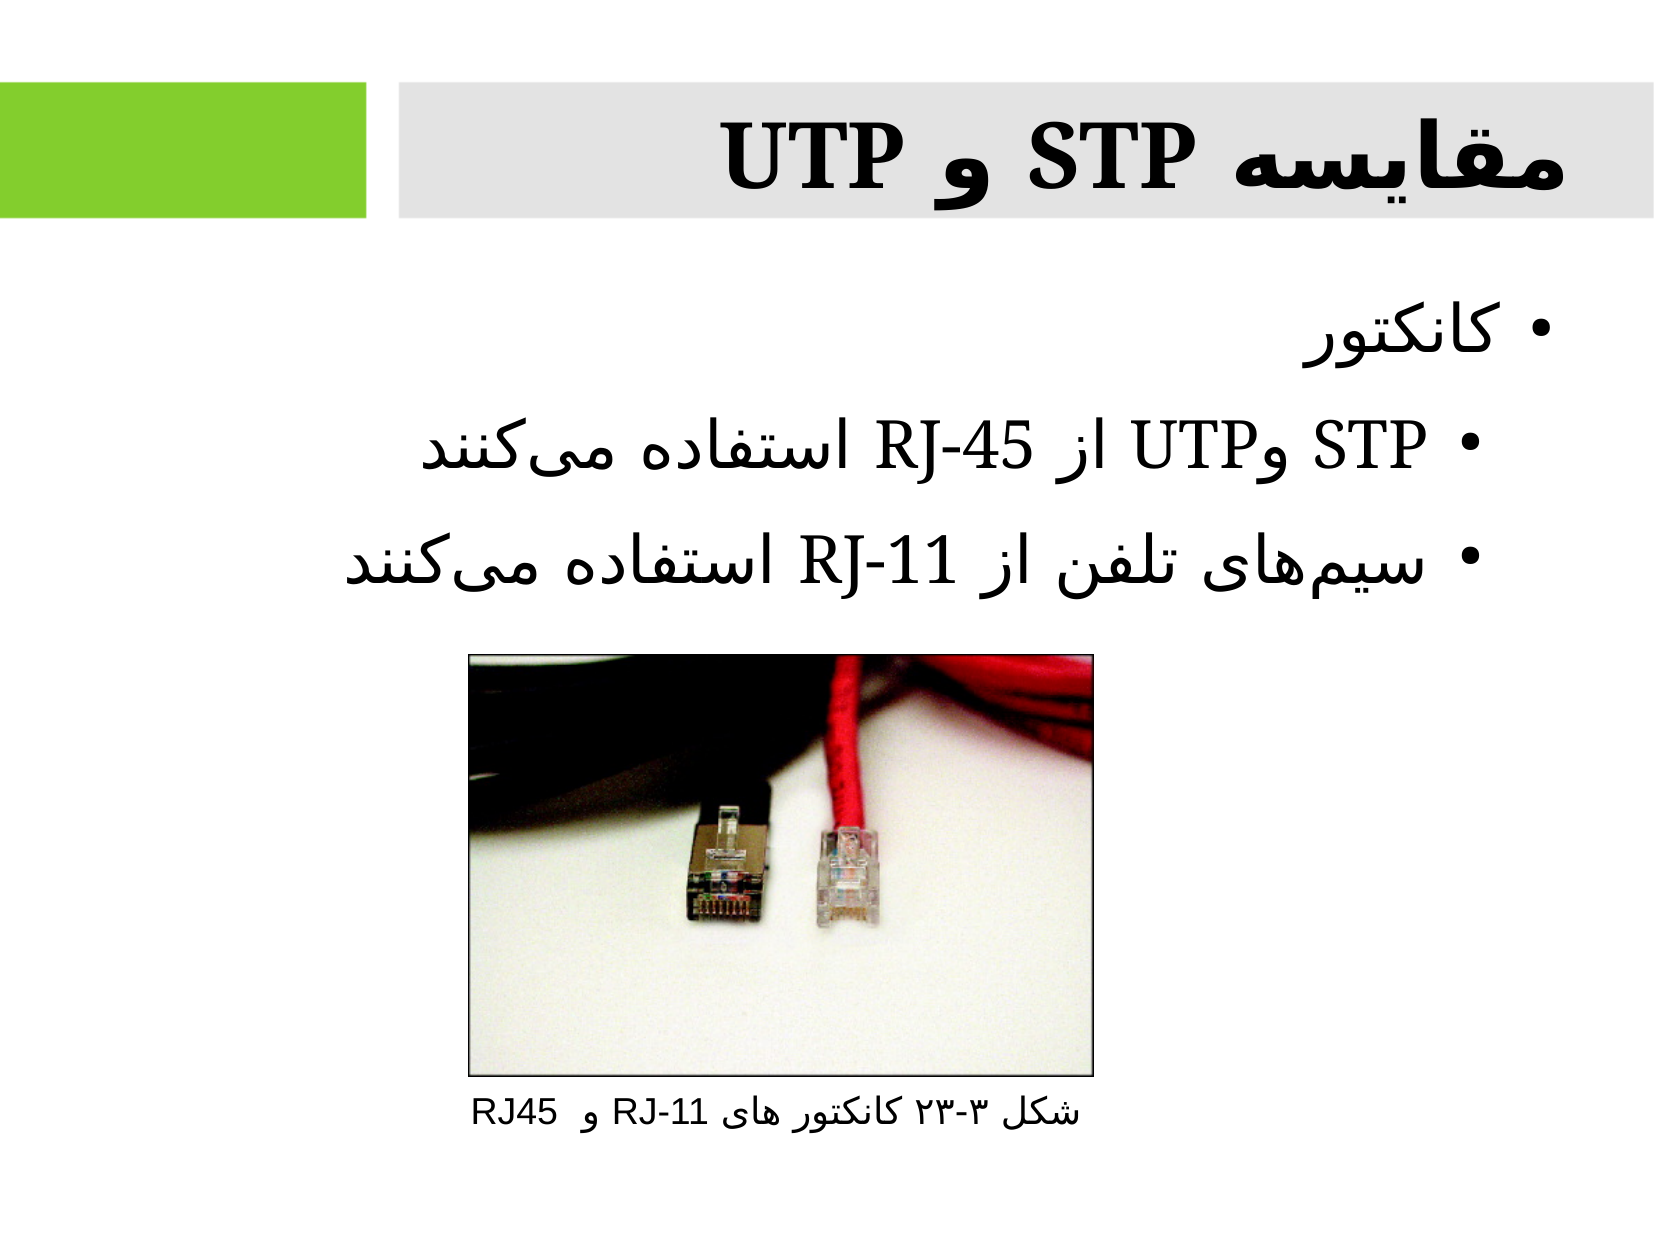

# مقایسه STP و UTP
کانکتور
STP وUTP از RJ-45 استفاده می‌کنند
سیم‌های تلفن از RJ-11 استفاده می‌کنند
شکل ۳-۲۳ کانکتور های RJ-11 و RJ45